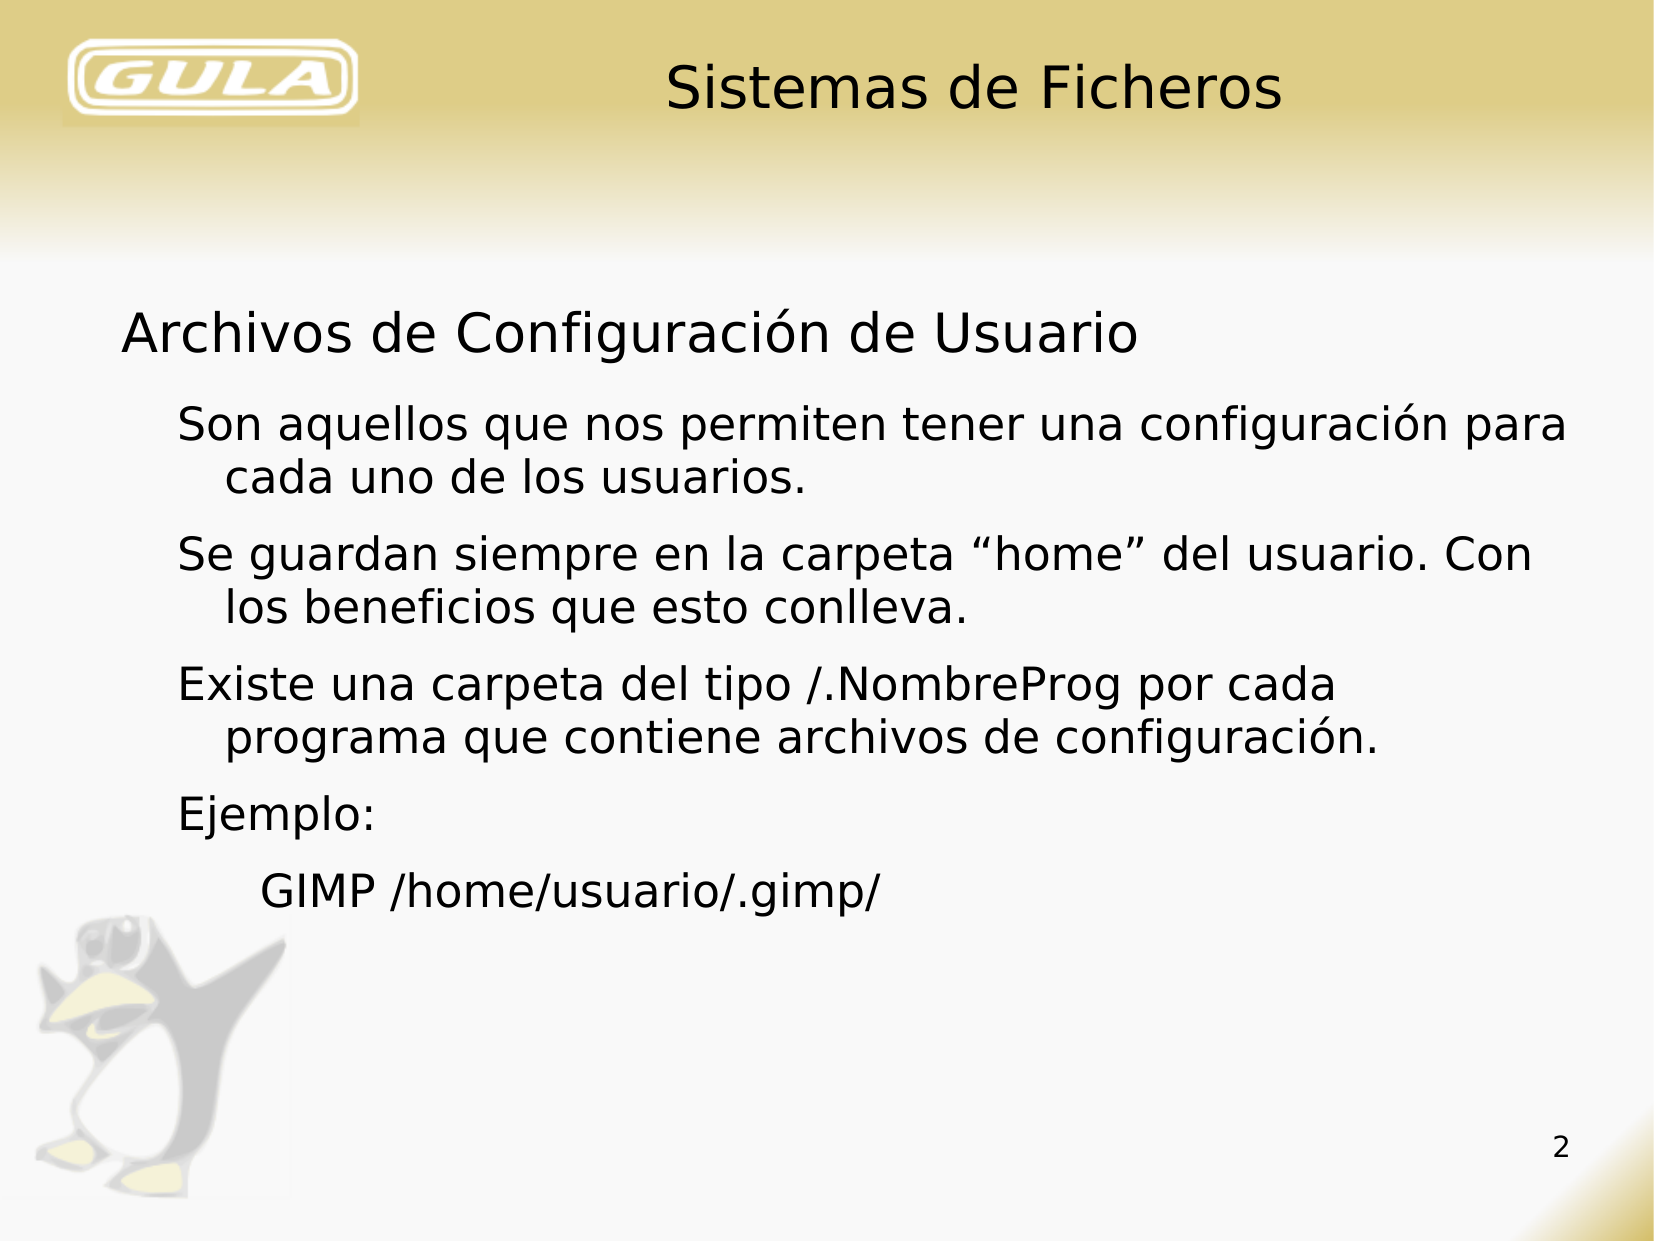

Sistemas de Ficheros
# Archivos de Configuración de Usuario
Son aquellos que nos permiten tener una configuración para cada uno de los usuarios.
Se guardan siempre en la carpeta “home” del usuario. Con los beneficios que esto conlleva.
Existe una carpeta del tipo /.NombreProg por cada programa que contiene archivos de configuración.
Ejemplo:
GIMP /home/usuario/.gimp/
2